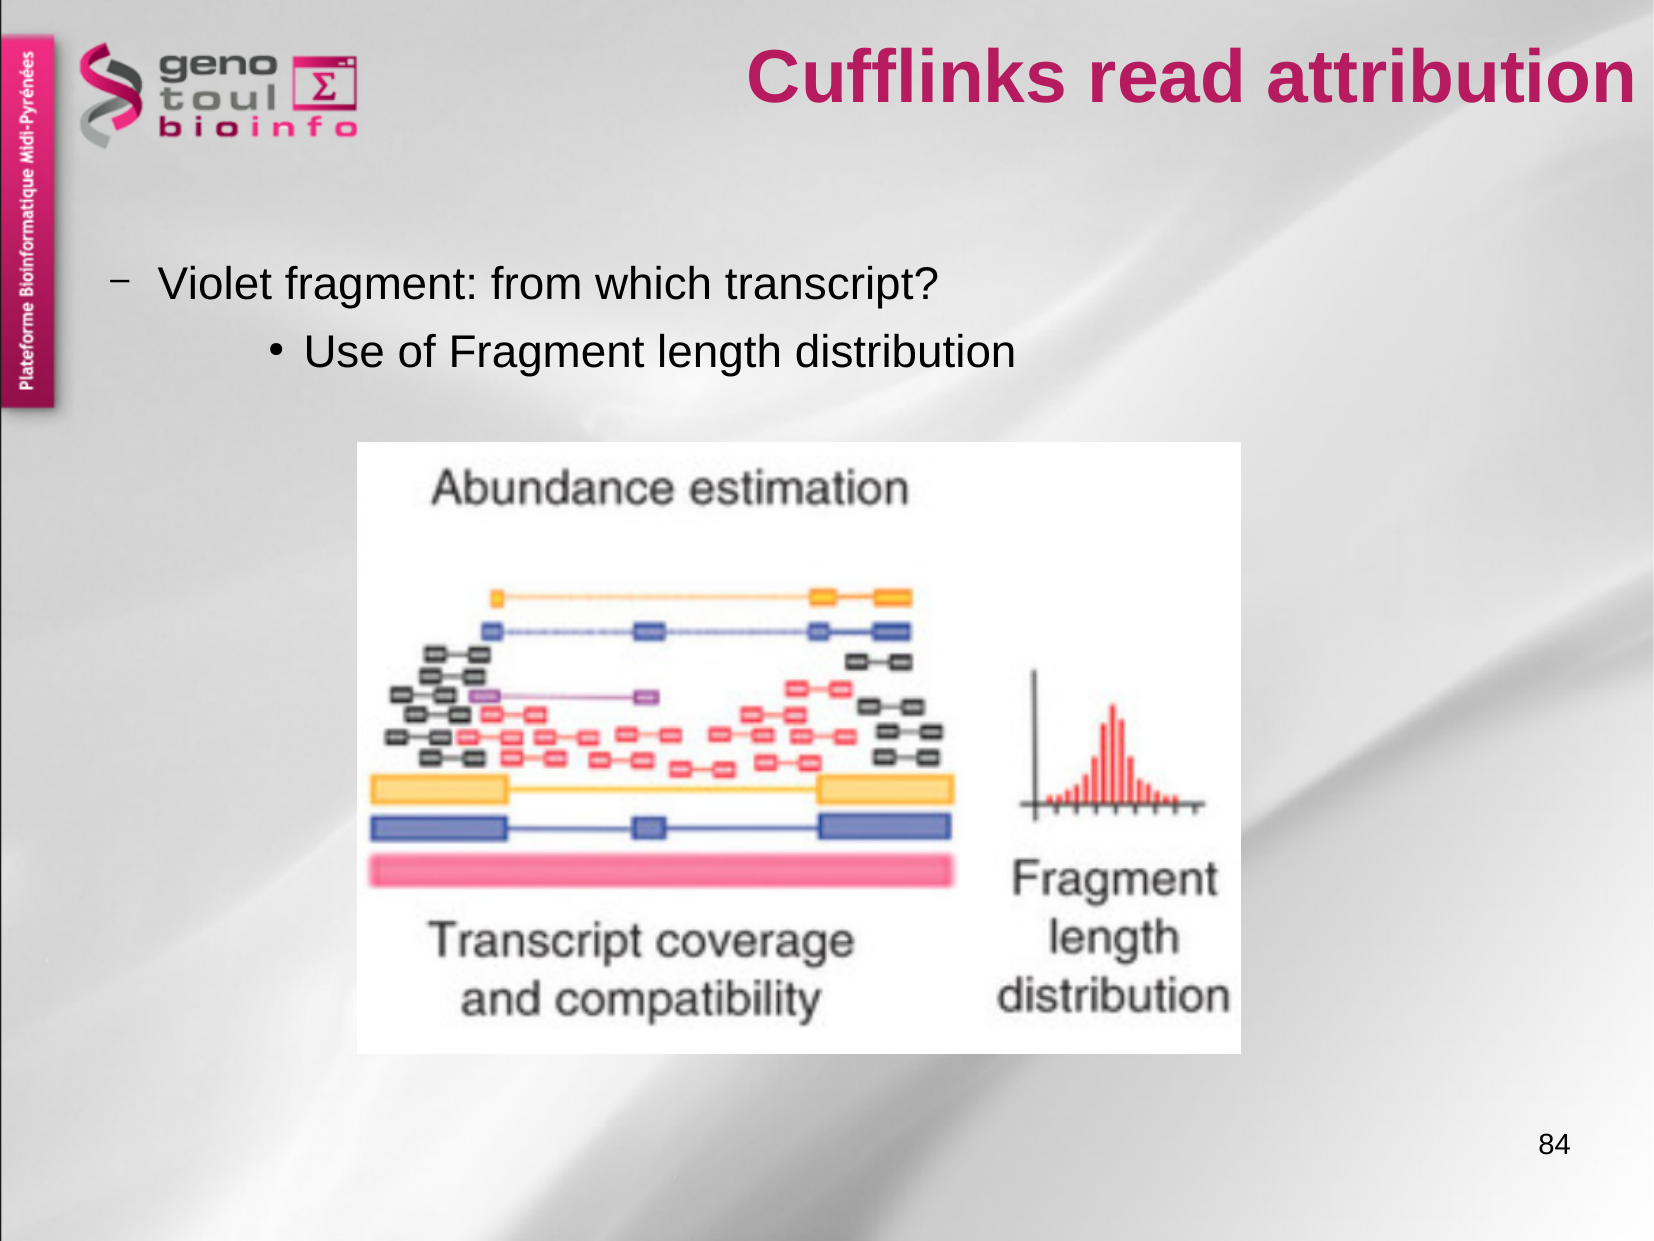

Cufflinks read attribution
# Violet fragment: from which transcript?
Use of Fragment length distribution